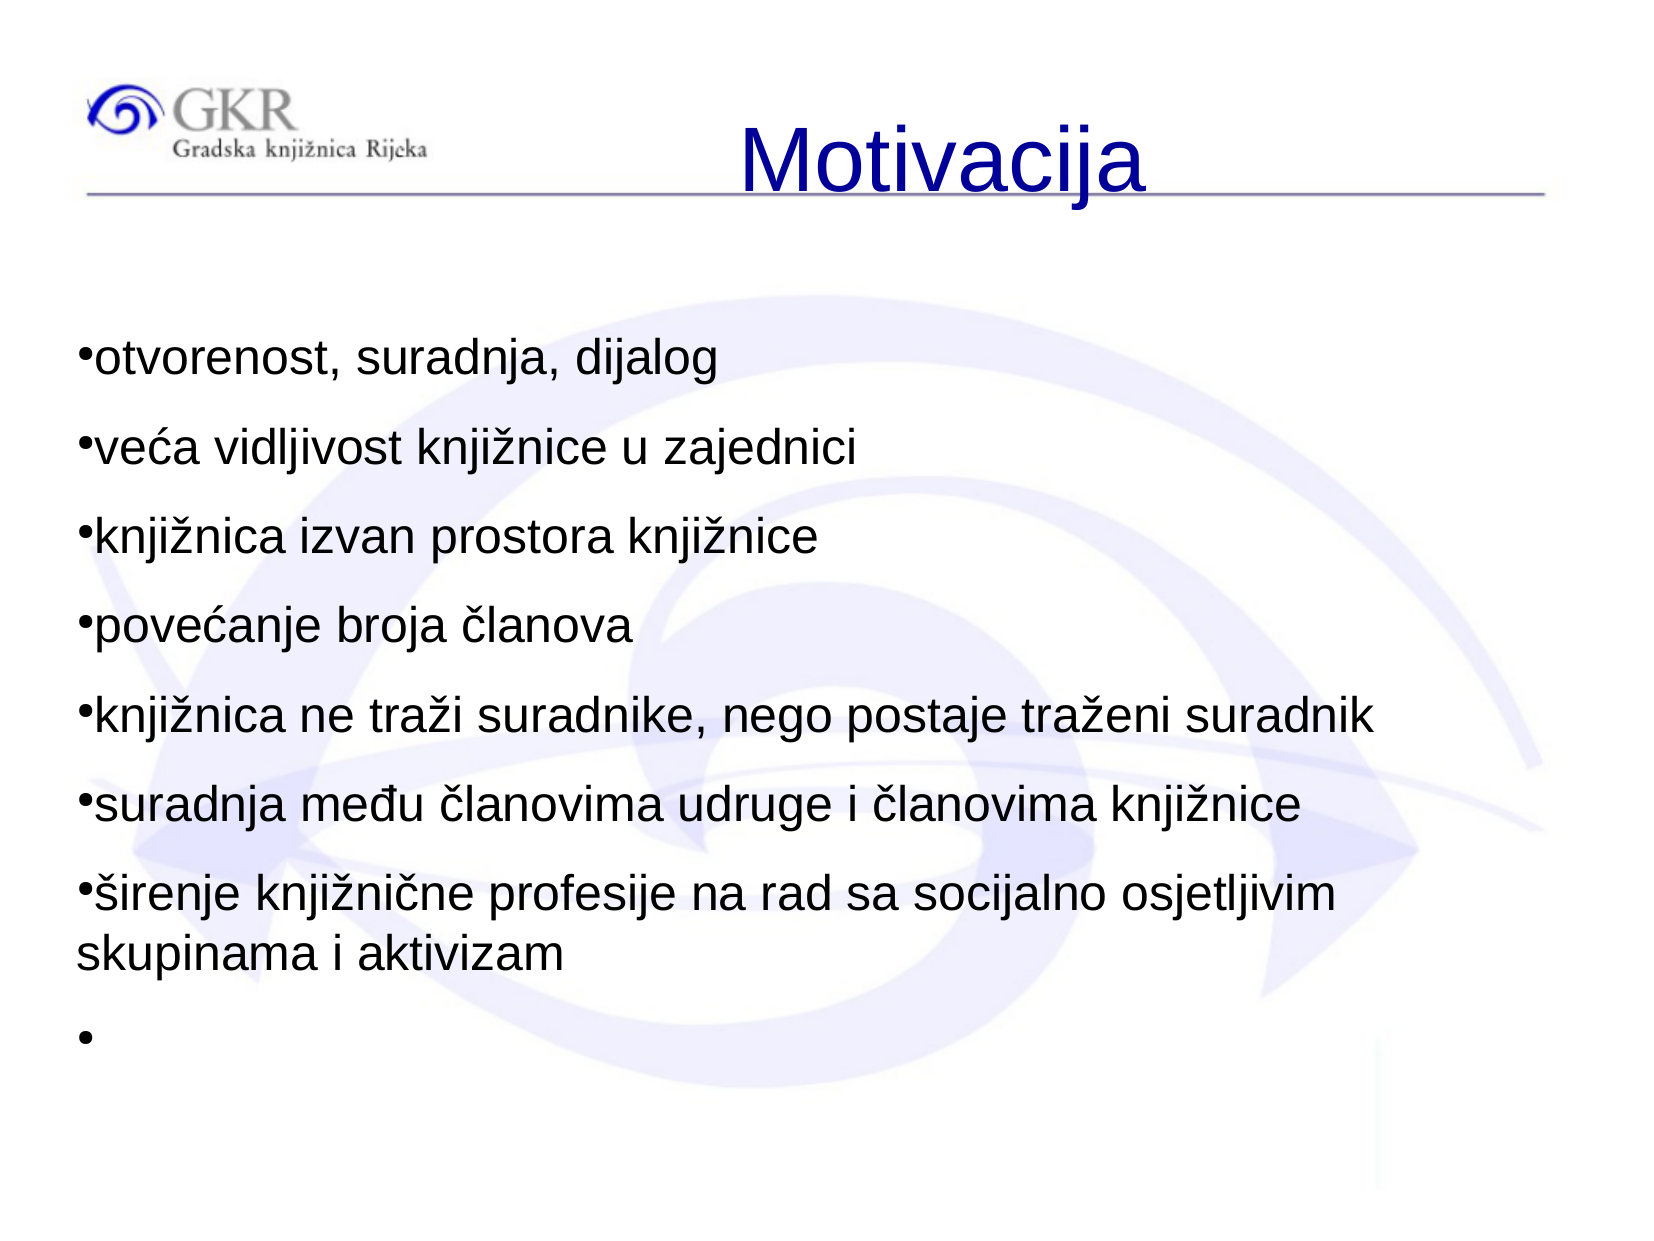

Motivacija
# otvorenost, suradnja, dijalog
veća vidljivost knjižnice u zajednici
knjižnica izvan prostora knjižnice
povećanje broja članova
knjižnica ne traži suradnike, nego postaje traženi suradnik
suradnja među članovima udruge i članovima knjižnice
širenje knjižnične profesije na rad sa socijalno osjetljivim skupinama i aktivizam